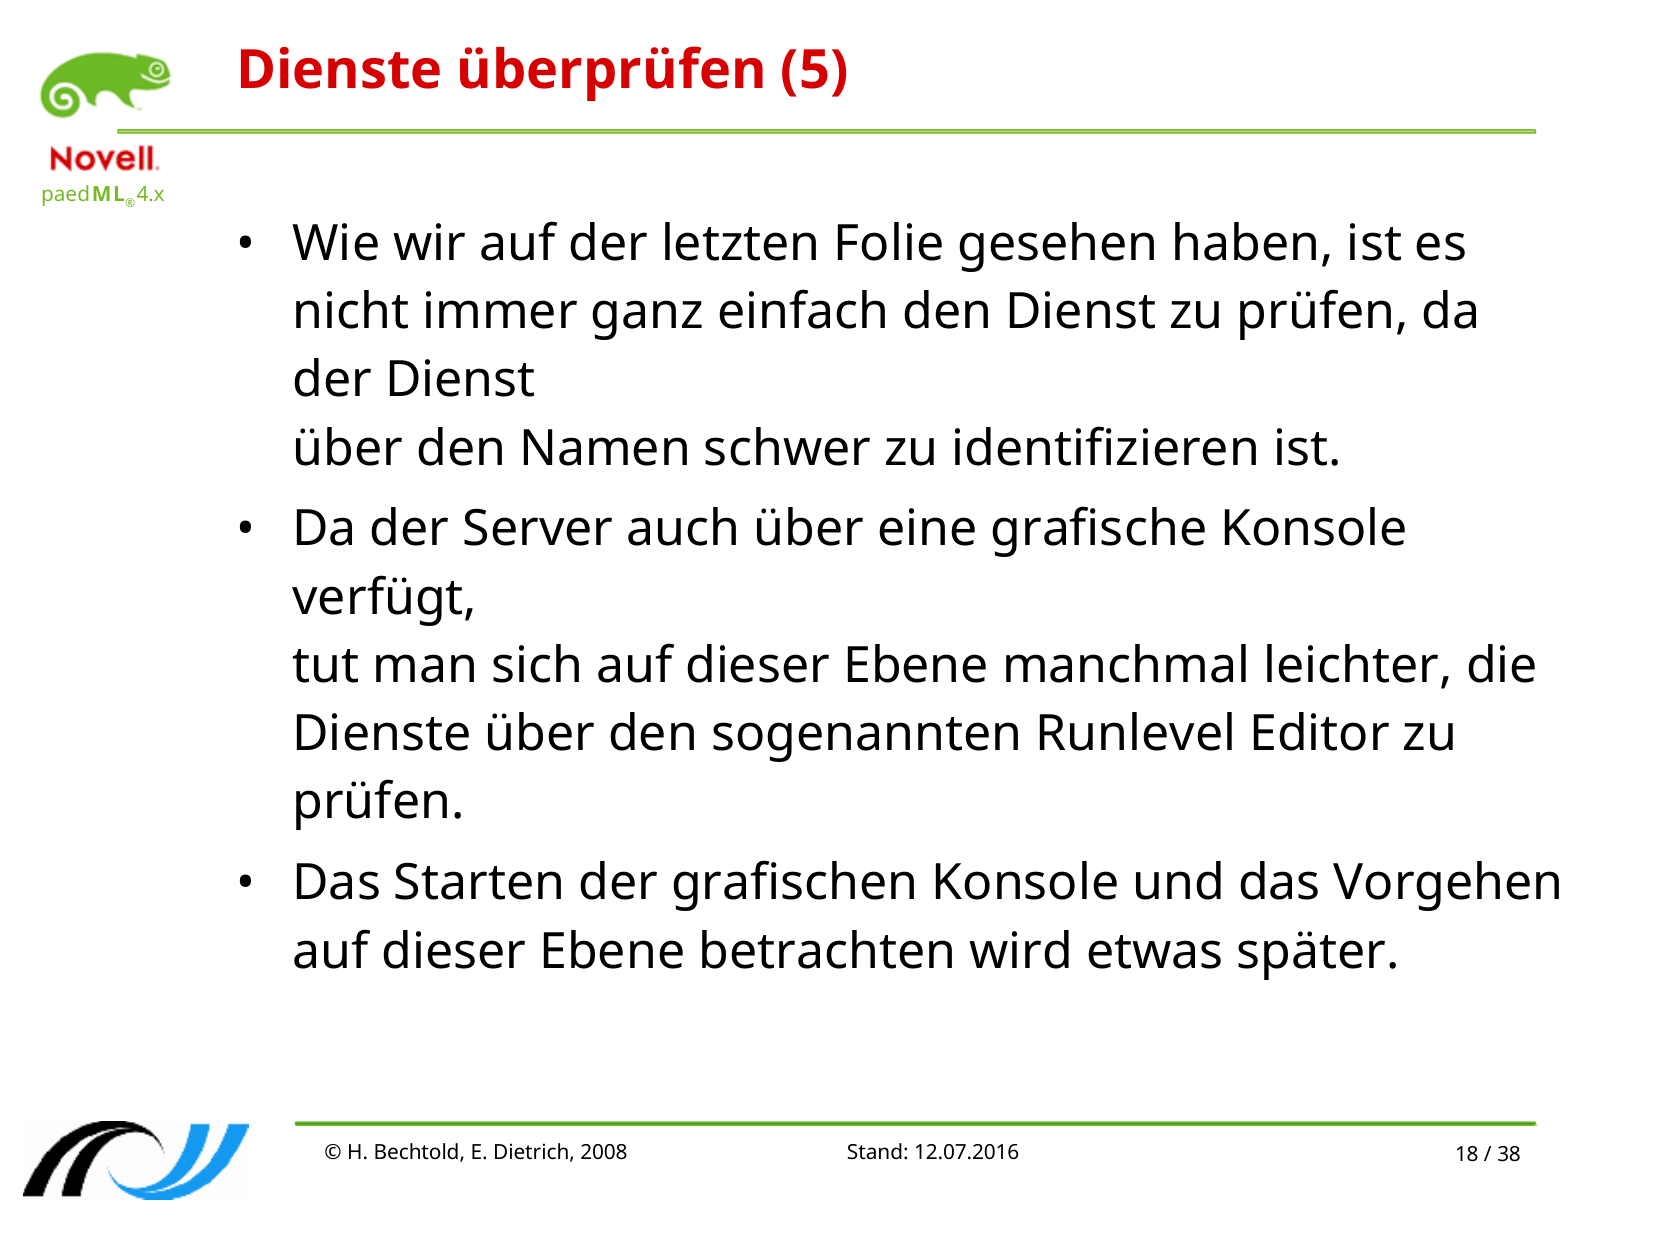

# Dienste überprüfen (5)
Wie wir auf der letzten Folie gesehen haben, ist es nicht immer ganz einfach den Dienst zu prüfen, da der Dienst
über den Namen schwer zu identifizieren ist.
Da der Server auch über eine grafische Konsole verfügt,
tut man sich auf dieser Ebene manchmal leichter, die Dienste über den sogenannten Runlevel Editor zu prüfen.
Das Starten der grafischen Konsole und das Vorgehen auf dieser Ebene betrachten wird etwas später.
© H. Bechtold, E. Dietrich, 2008
12.07.2016
18